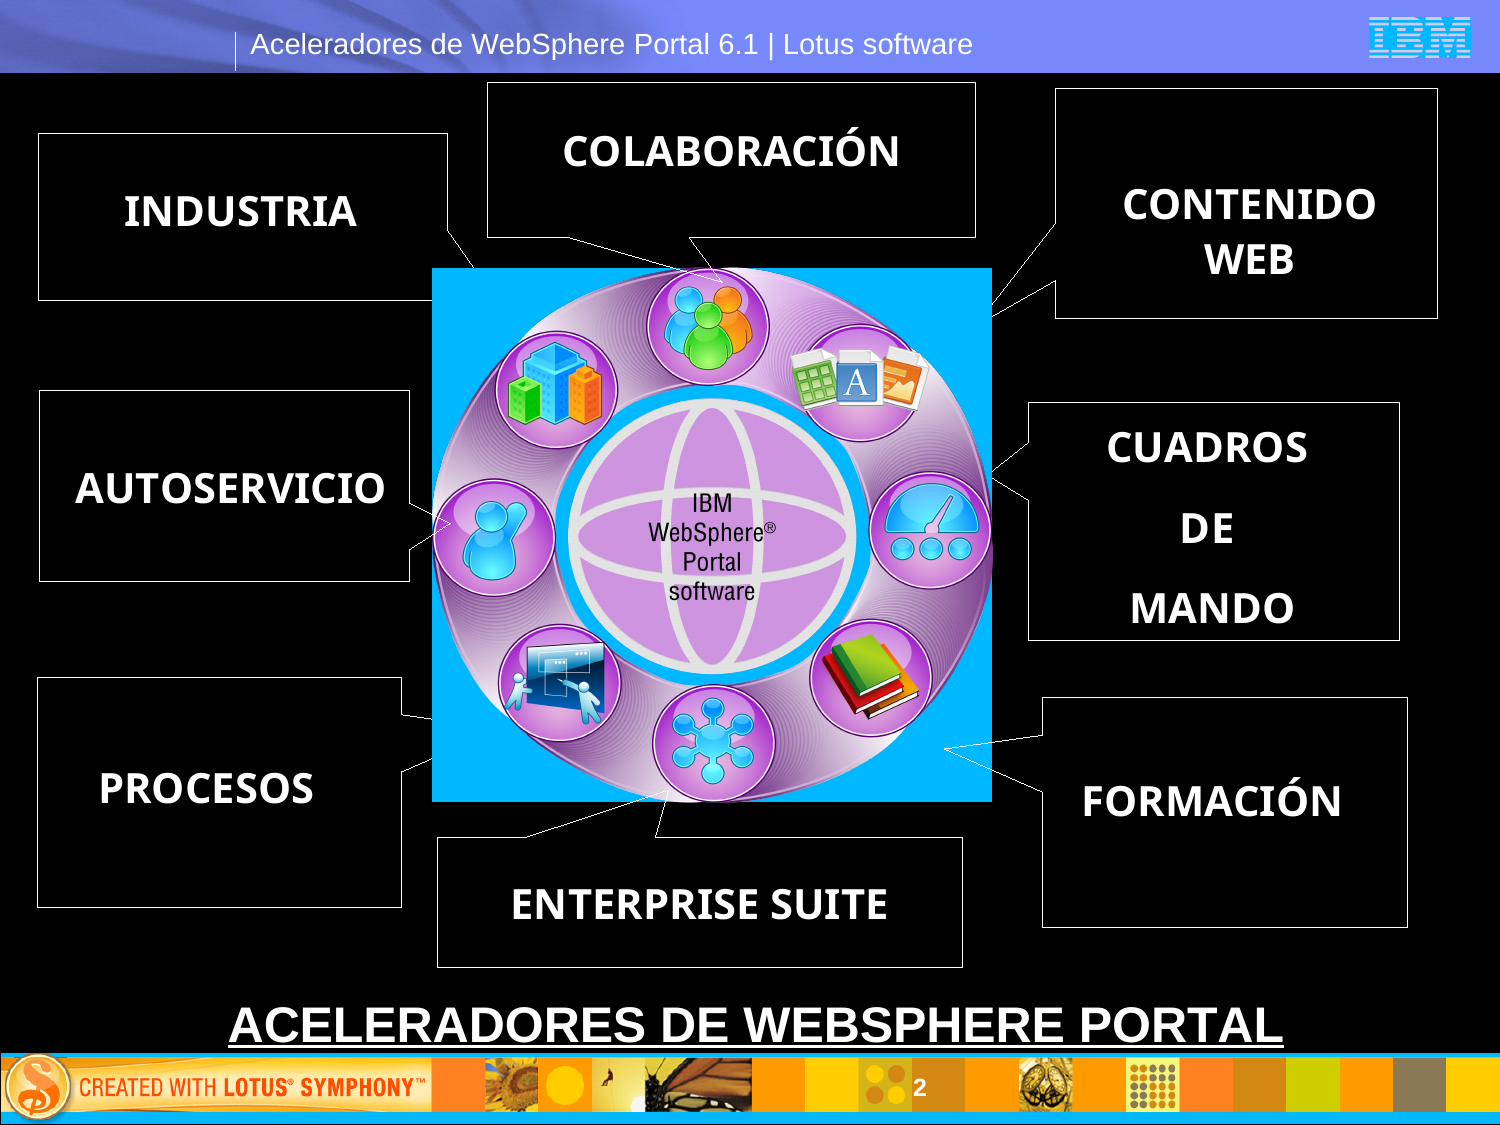

COLABORACIÓN
CONTENIDO WEB
INDUSTRIA
CUADROS
DE
MANDO
AUTOSERVICIO
PROCESOS
FORMACIÓN
ENTERPRISE SUITE
ACELERADORES DE WEBSPHERE PORTAL